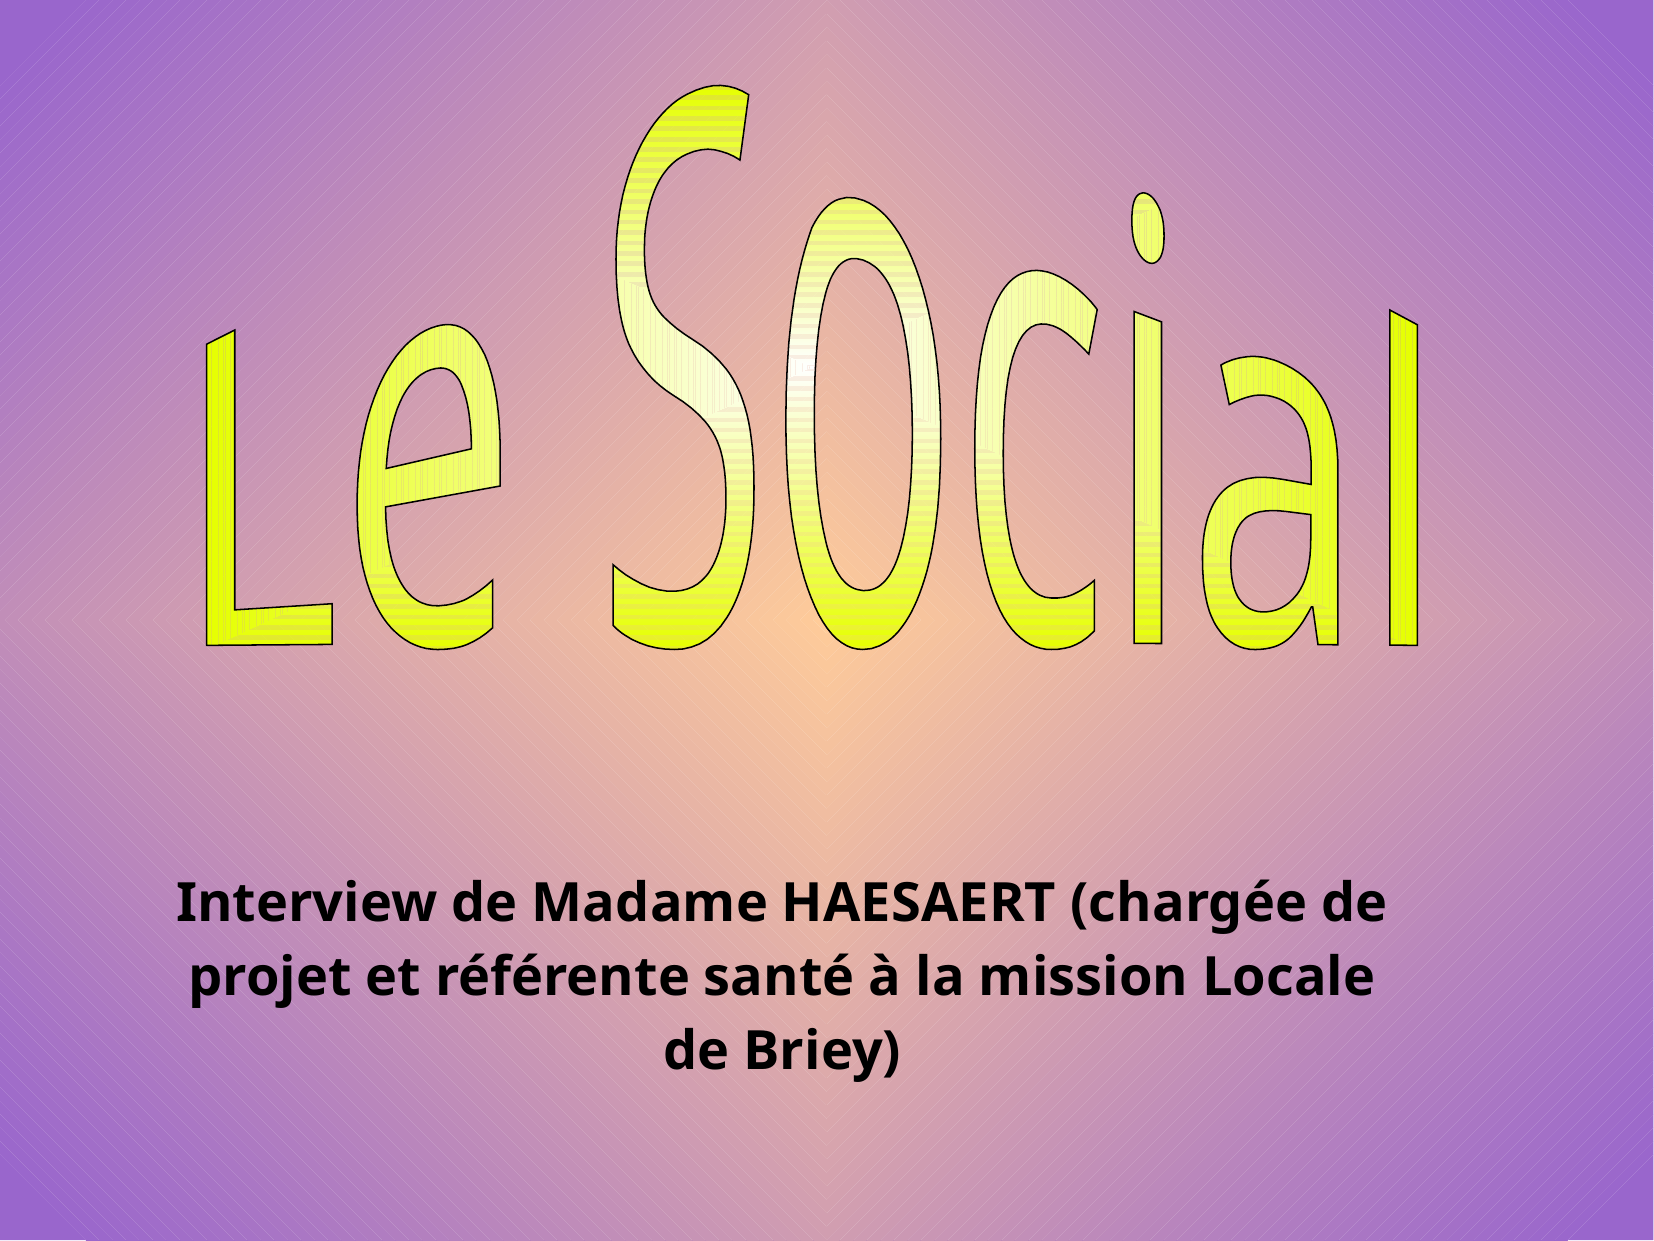

Le Social
Interview de Madame HAESAERT (chargée de projet et référente santé à la mission Locale de Briey)